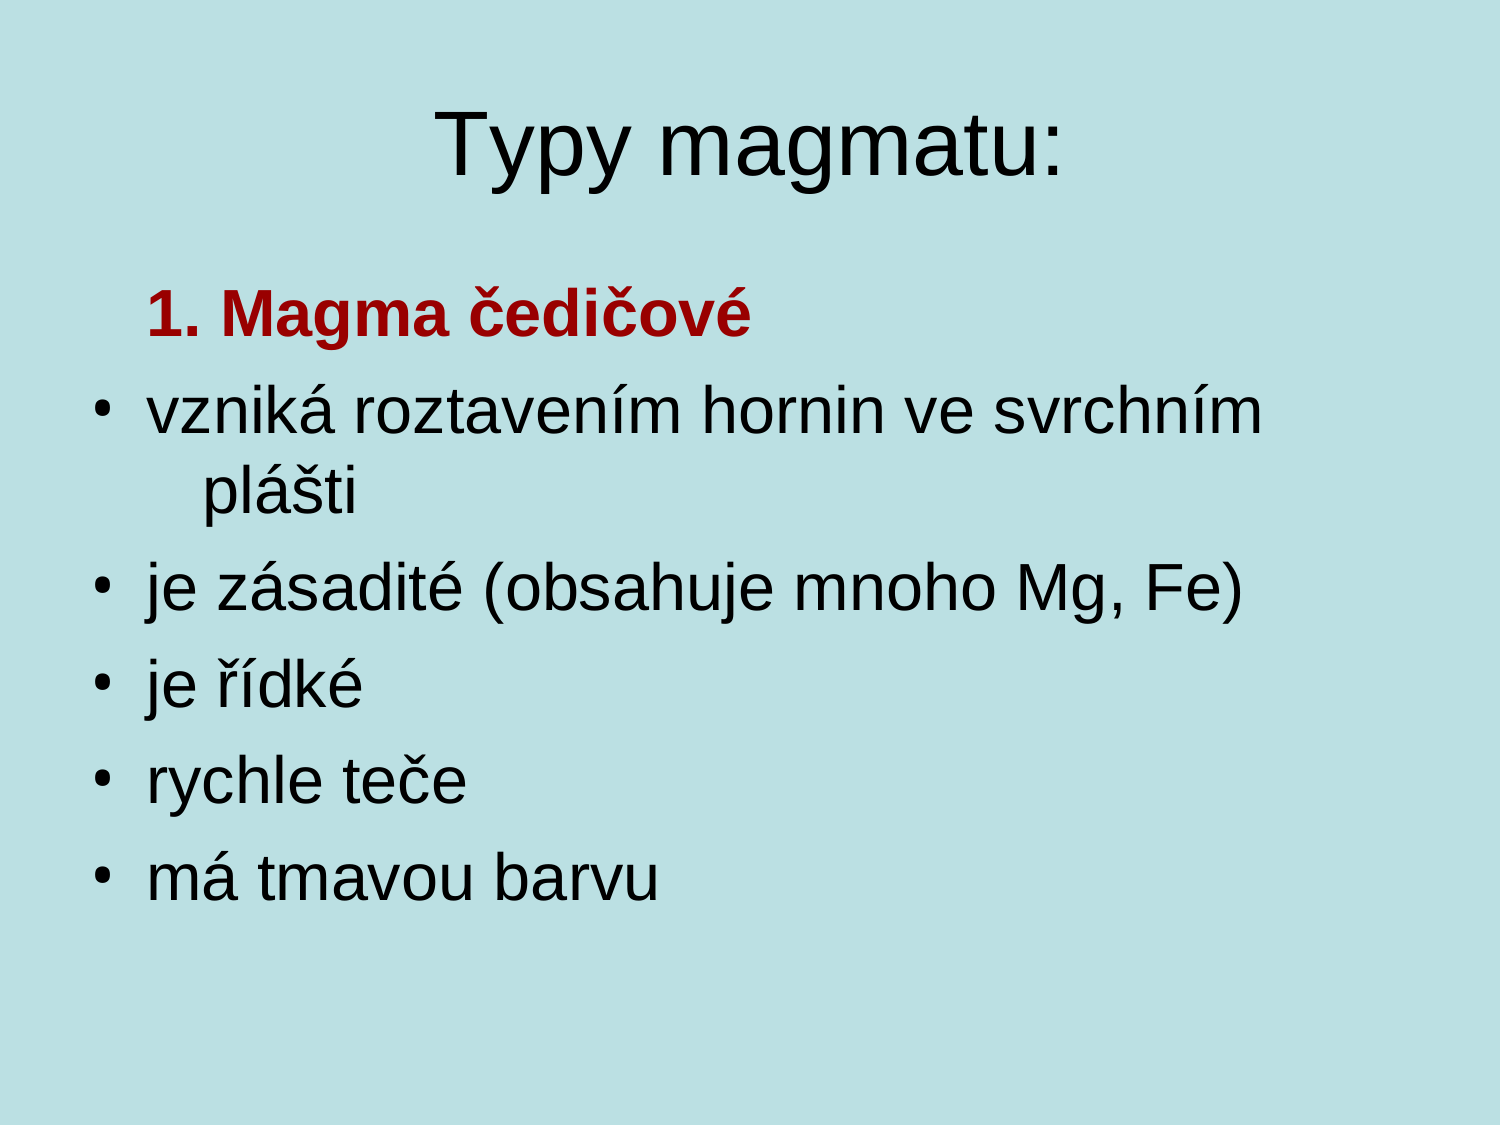

# Typy magmatu:
1. Magma čedičové
vzniká roztavením hornin ve svrchním plášti
je zásadité (obsahuje mnoho Mg, Fe)
je řídké
rychle teče
má tmavou barvu